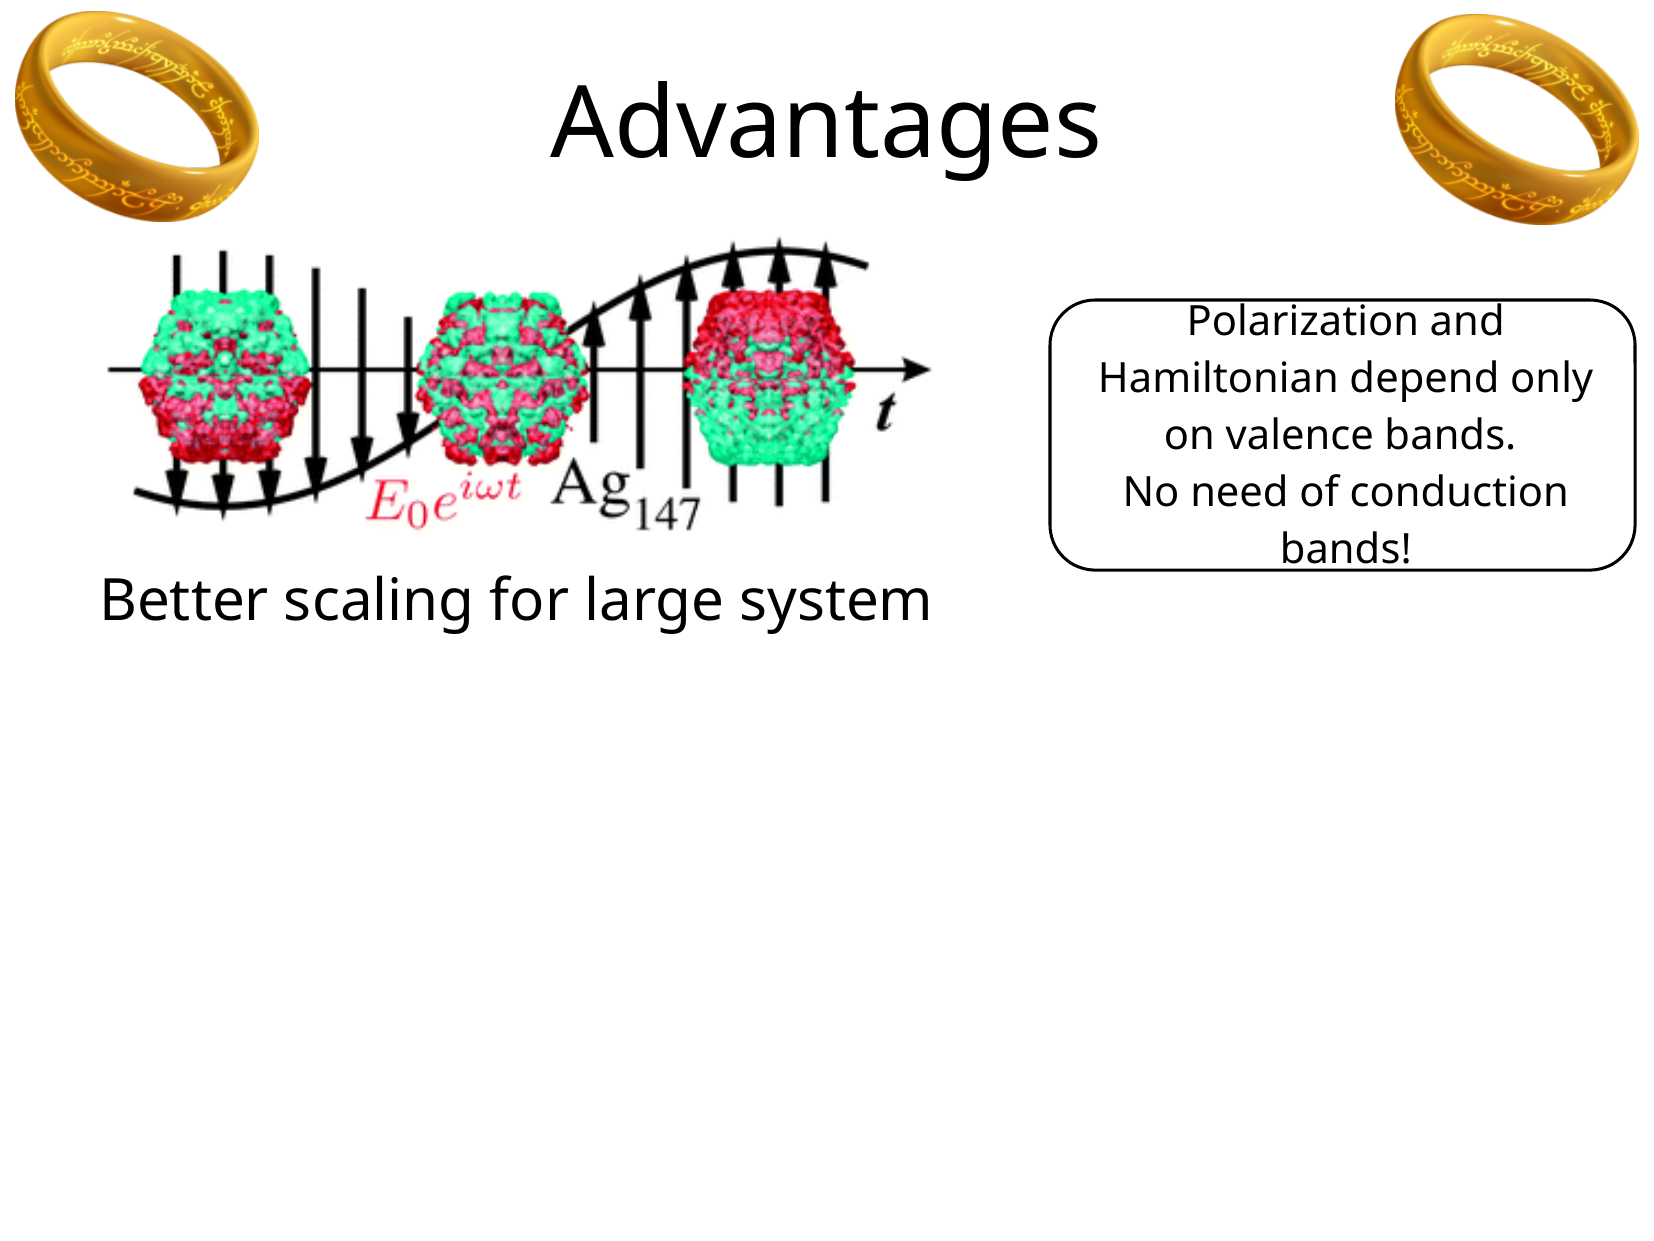

# Advantages
Polarization and Hamiltonian depend only on valence bands.
No need of conduction bands!
Better scaling for large system